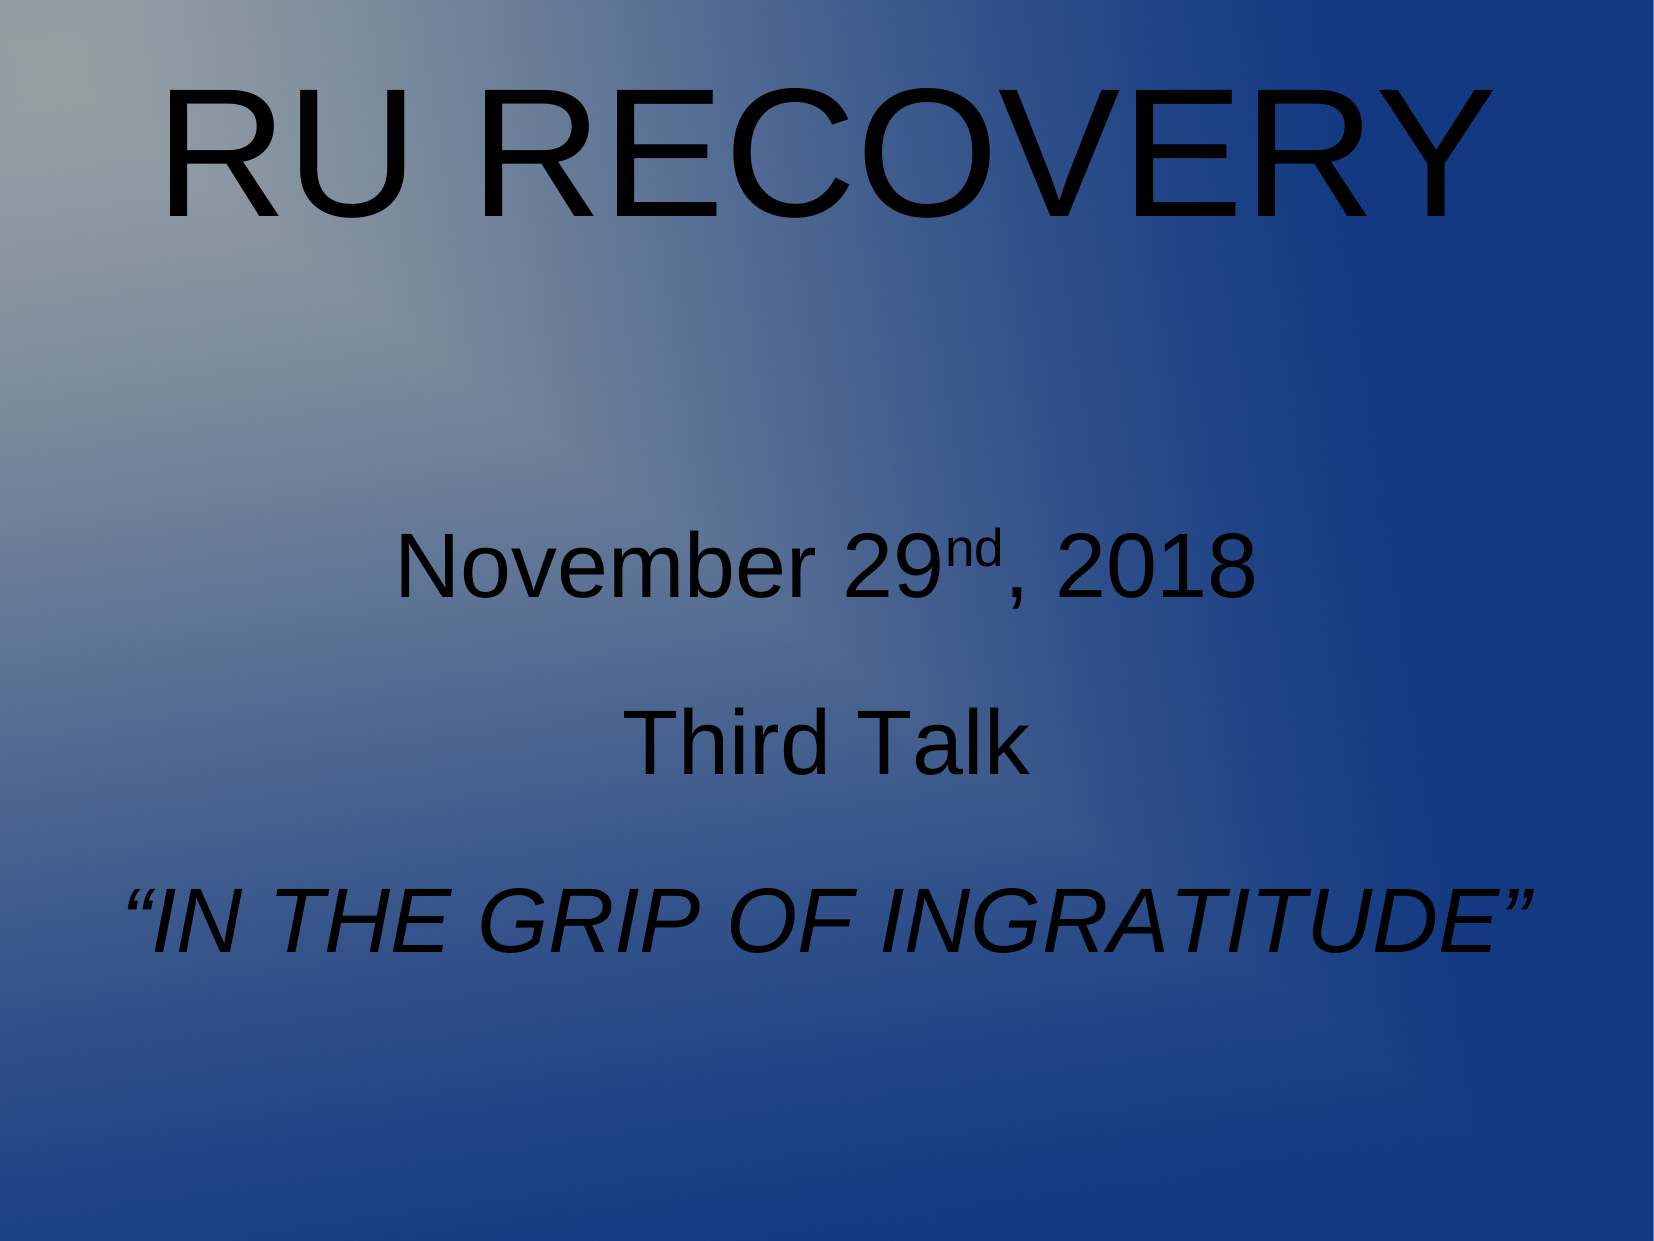

# RU RECOVERY
November 29nd, 2018
Third Talk
“IN THE GRIP OF INGRATITUDE”